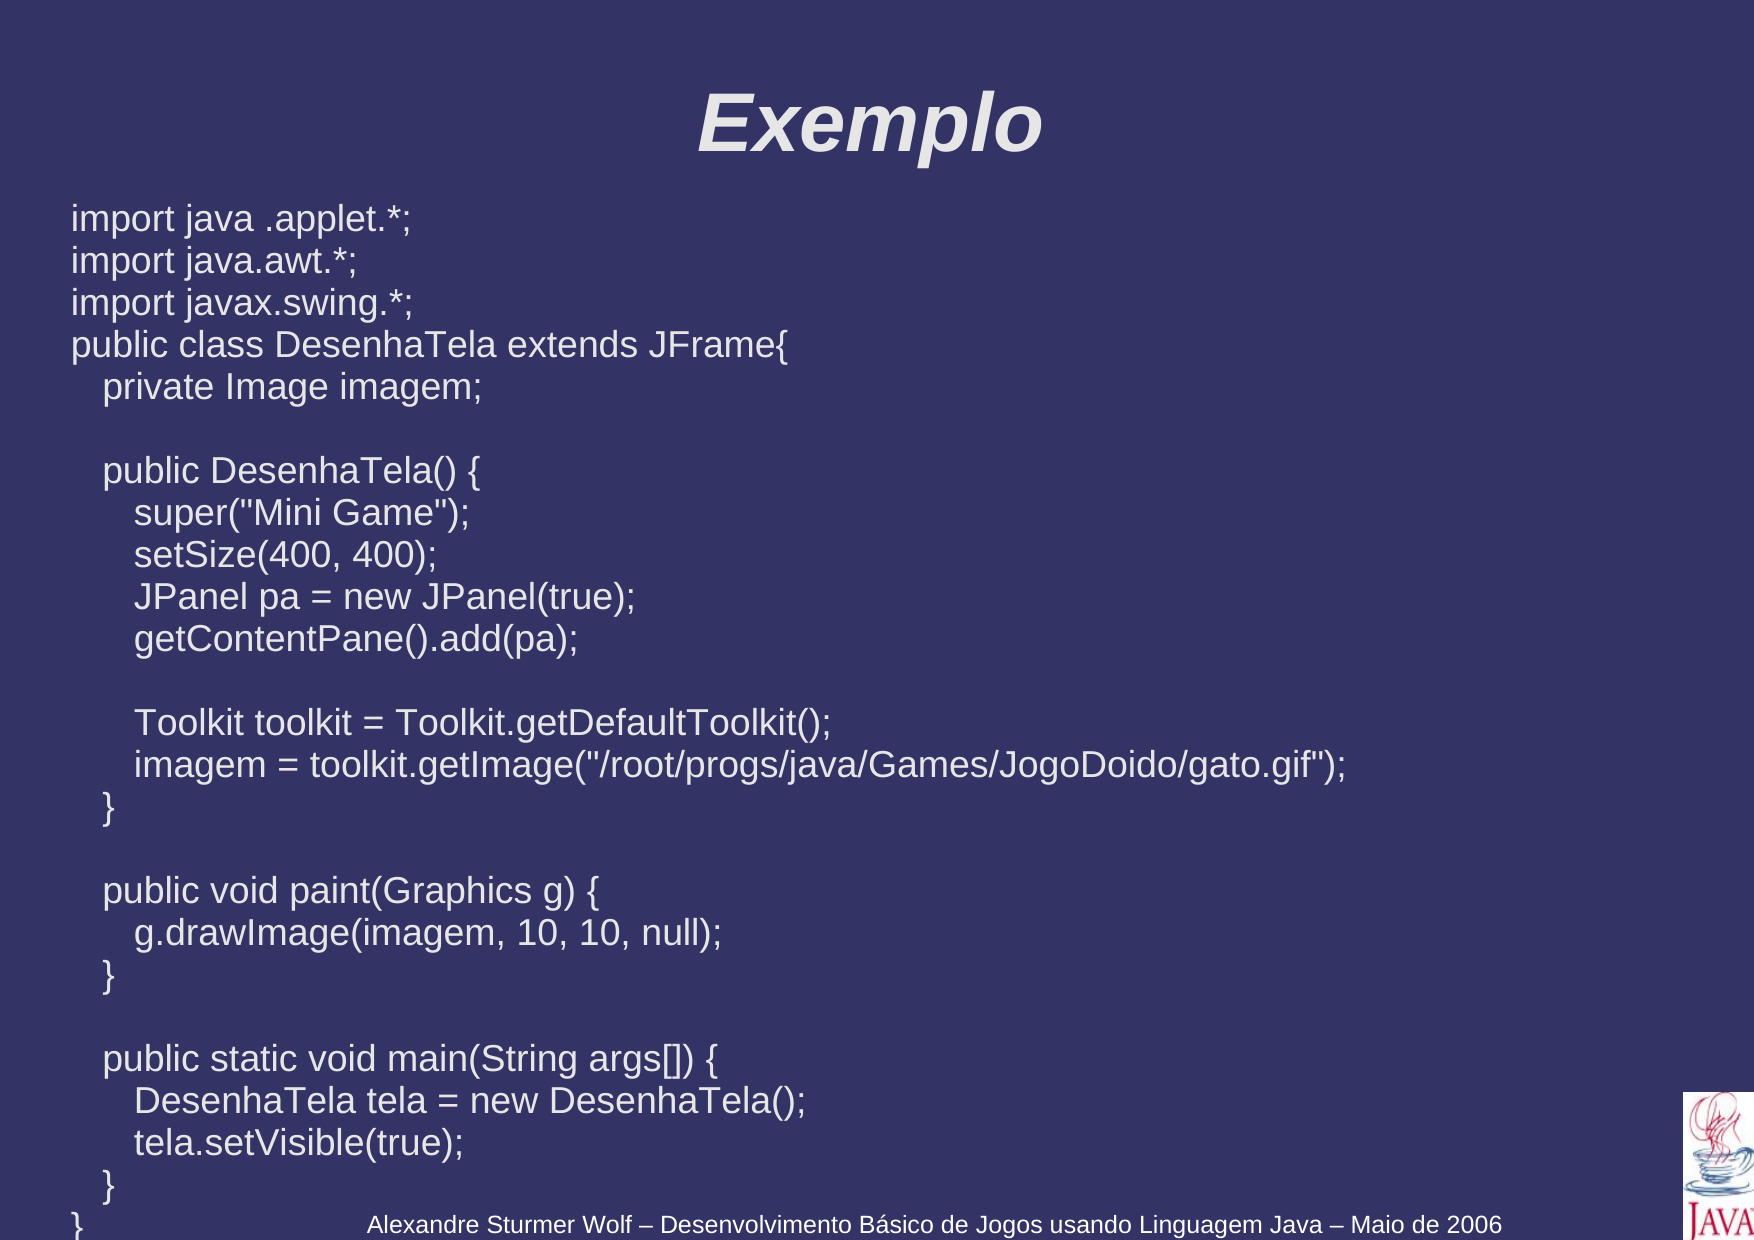

# Exemplo
import java .applet.*;
import java.awt.*;
import javax.swing.*;
public class DesenhaTela extends JFrame{
 private Image imagem;
 public DesenhaTela() {
 super("Mini Game");
 setSize(400, 400);
 JPanel pa = new JPanel(true);
 getContentPane().add(pa);
 Toolkit toolkit = Toolkit.getDefaultToolkit();
 imagem = toolkit.getImage("/root/progs/java/Games/JogoDoido/gato.gif");
 }
 public void paint(Graphics g) {
 g.drawImage(imagem, 10, 10, null);
 }
 public static void main(String args[]) {
 DesenhaTela tela = new DesenhaTela();
 tela.setVisible(true);
 }
}